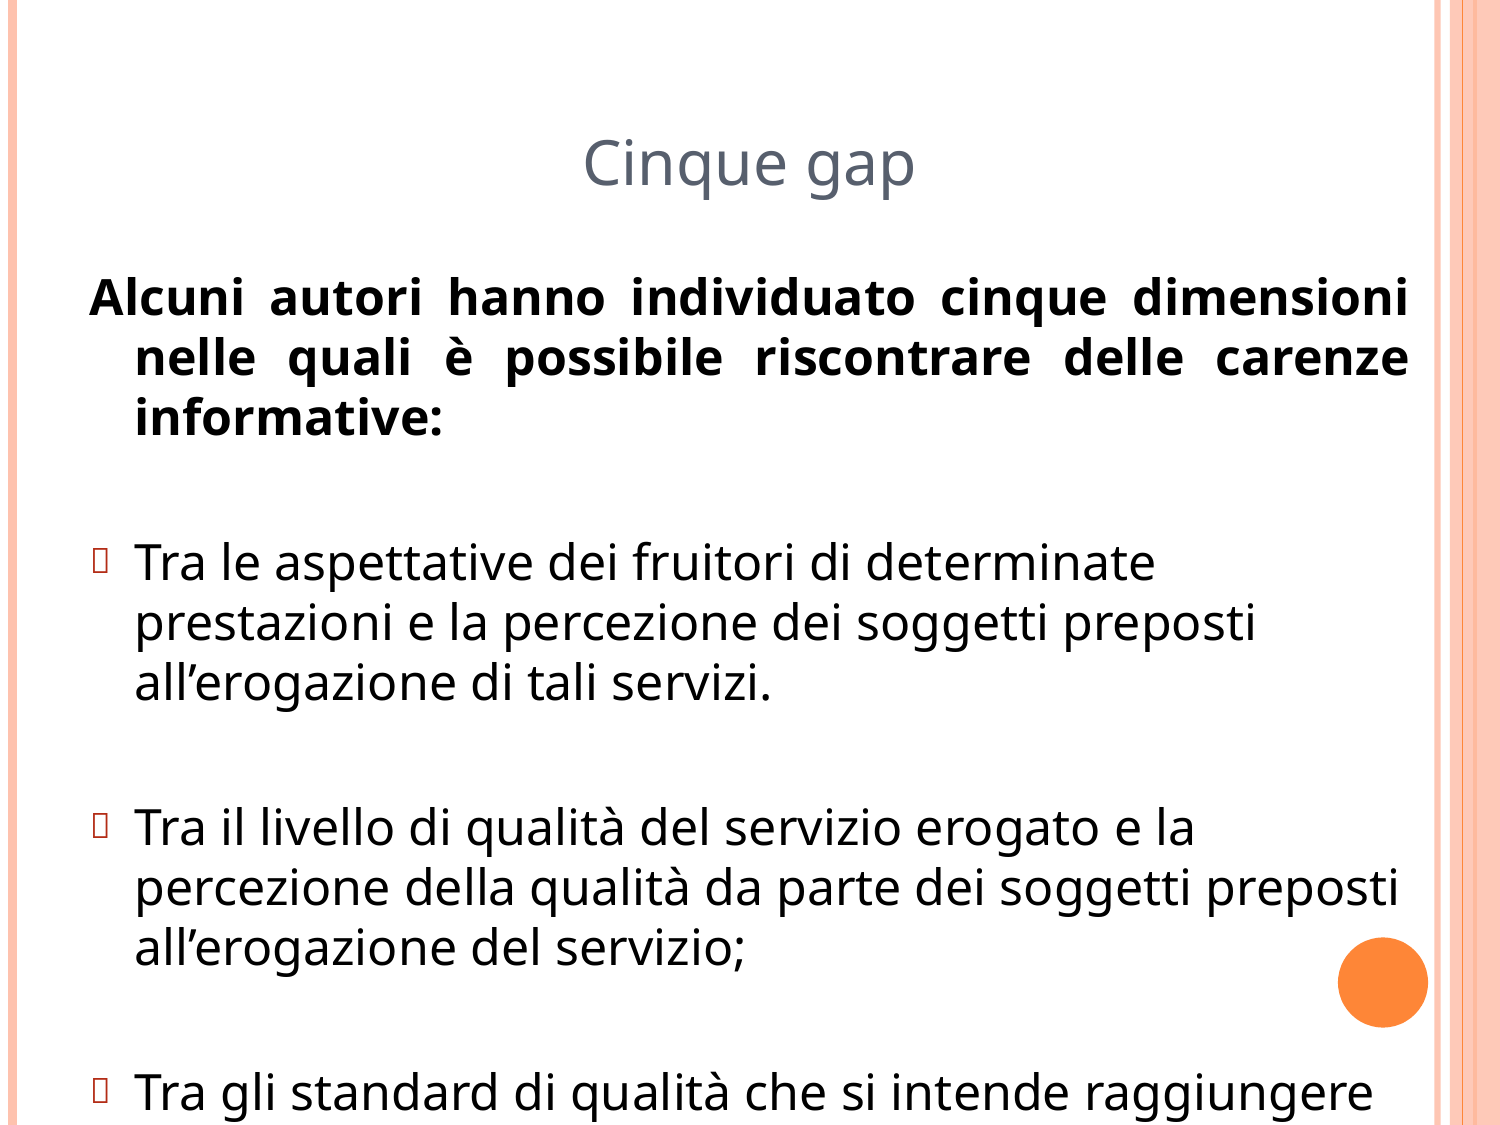

# Cinque gap
Alcuni autori hanno individuato cinque dimensioni nelle quali è possibile riscontrare delle carenze informative:
Tra le aspettative dei fruitori di determinate prestazioni e la percezione dei soggetti preposti all’erogazione di tali servizi.
Tra il livello di qualità del servizio erogato e la percezione della qualità da parte dei soggetti preposti all’erogazione del servizio;
Tra gli standard di qualità che si intende raggiungere e la qualità effettiva del servizio erogato;
Tra il livello di qualità del servizio e il modo in cui il servizio viene comunicato all’esterno;
Tra il servizio erogato e la percezione che di esso hanno i fruitori. Analizzare questi gap risulta fondamentale nell’erogazione di un servizio di qualità.